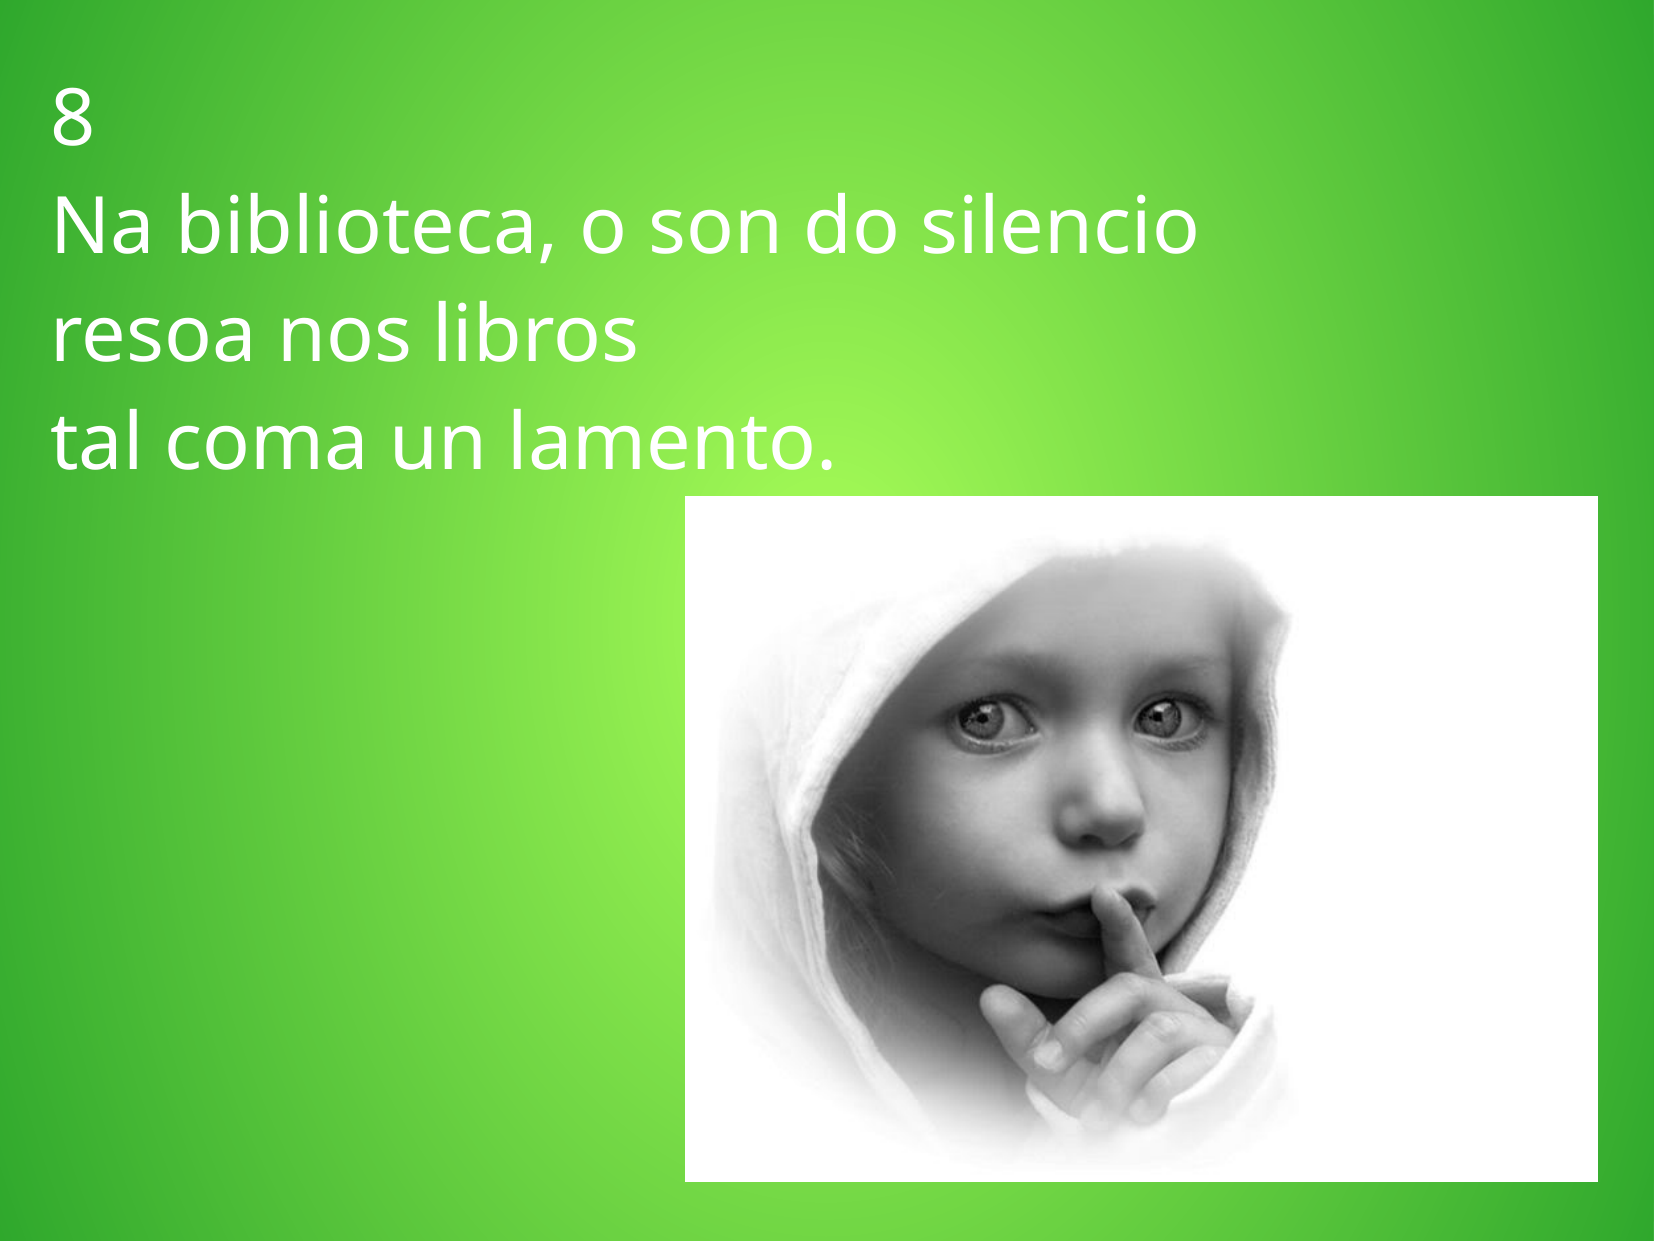

8
Na biblioteca, o son do silencio
resoa nos libros
tal coma un lamento.